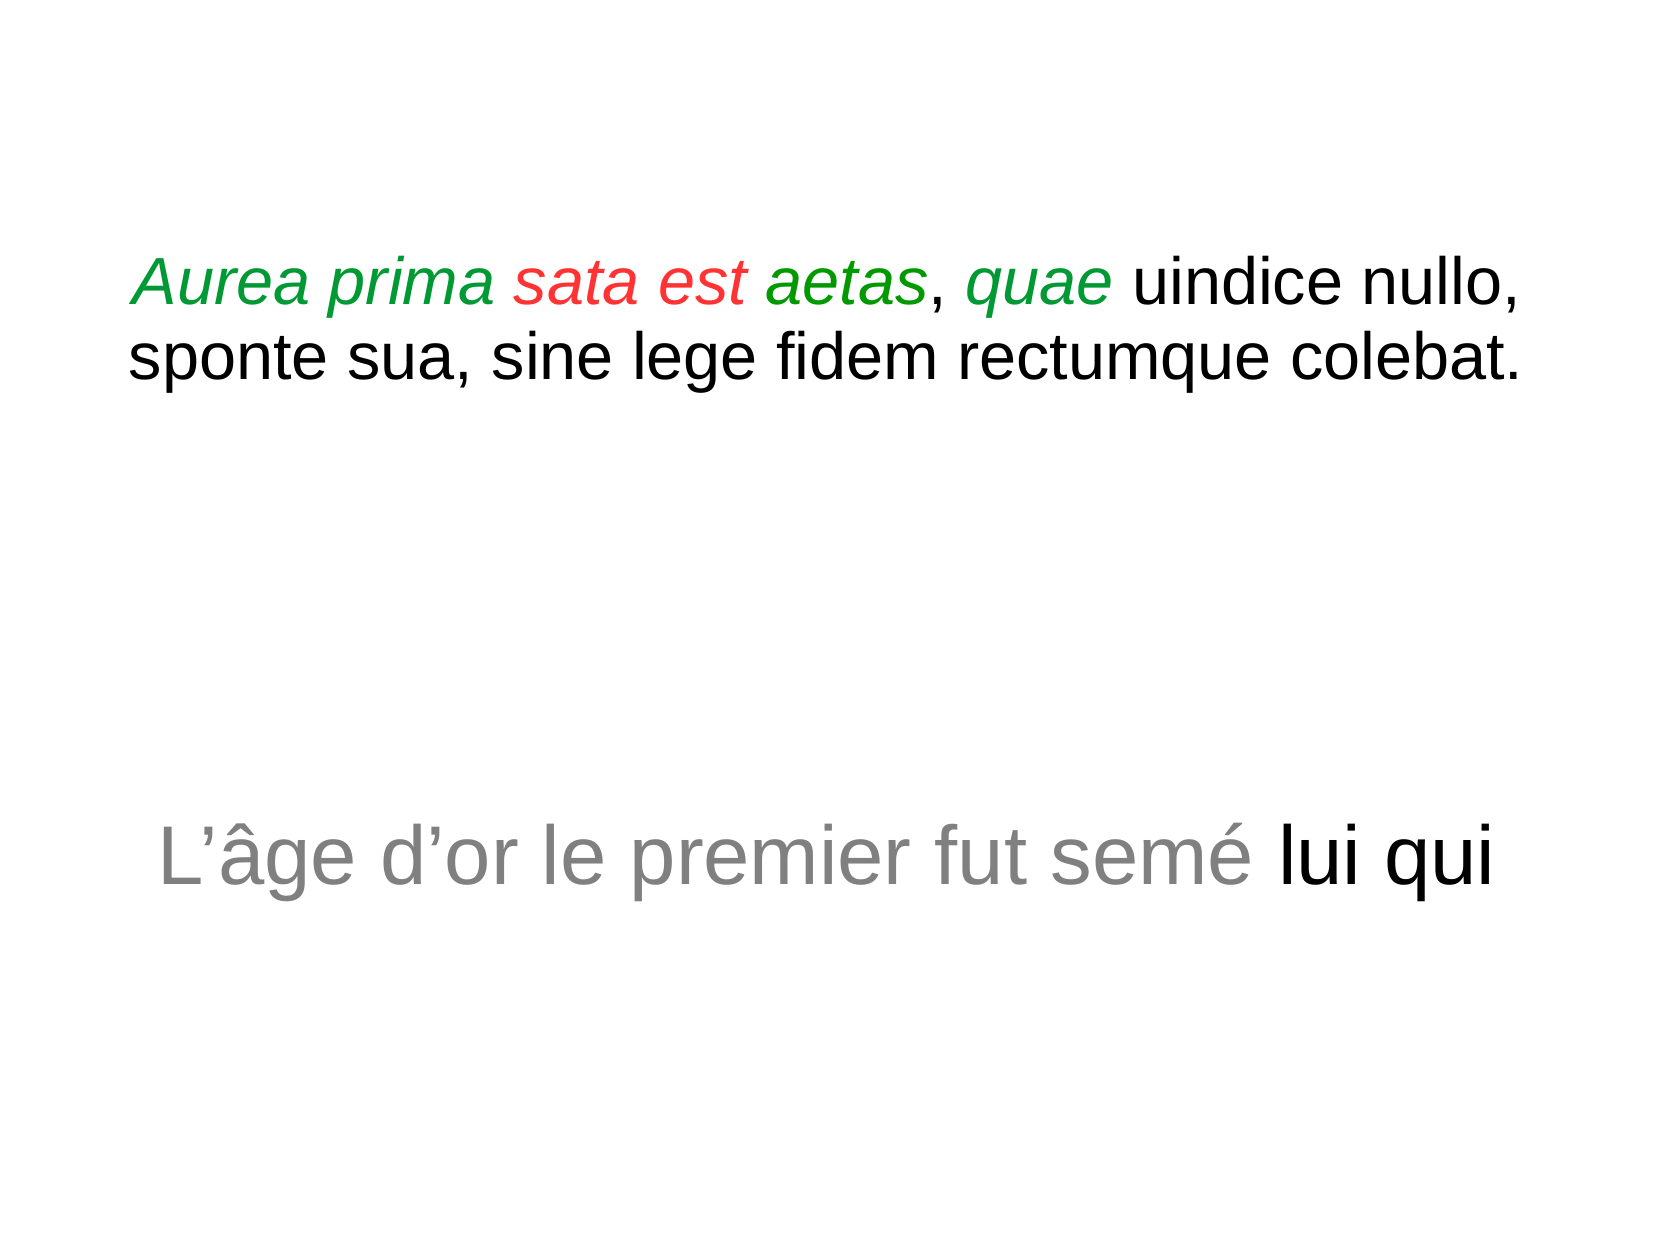

# Aurea prima sata est aetas, quae uindice nullo, sponte sua, sine lege fidem rectumque colebat.
 L’âge d’or le premier fut semé lui qui